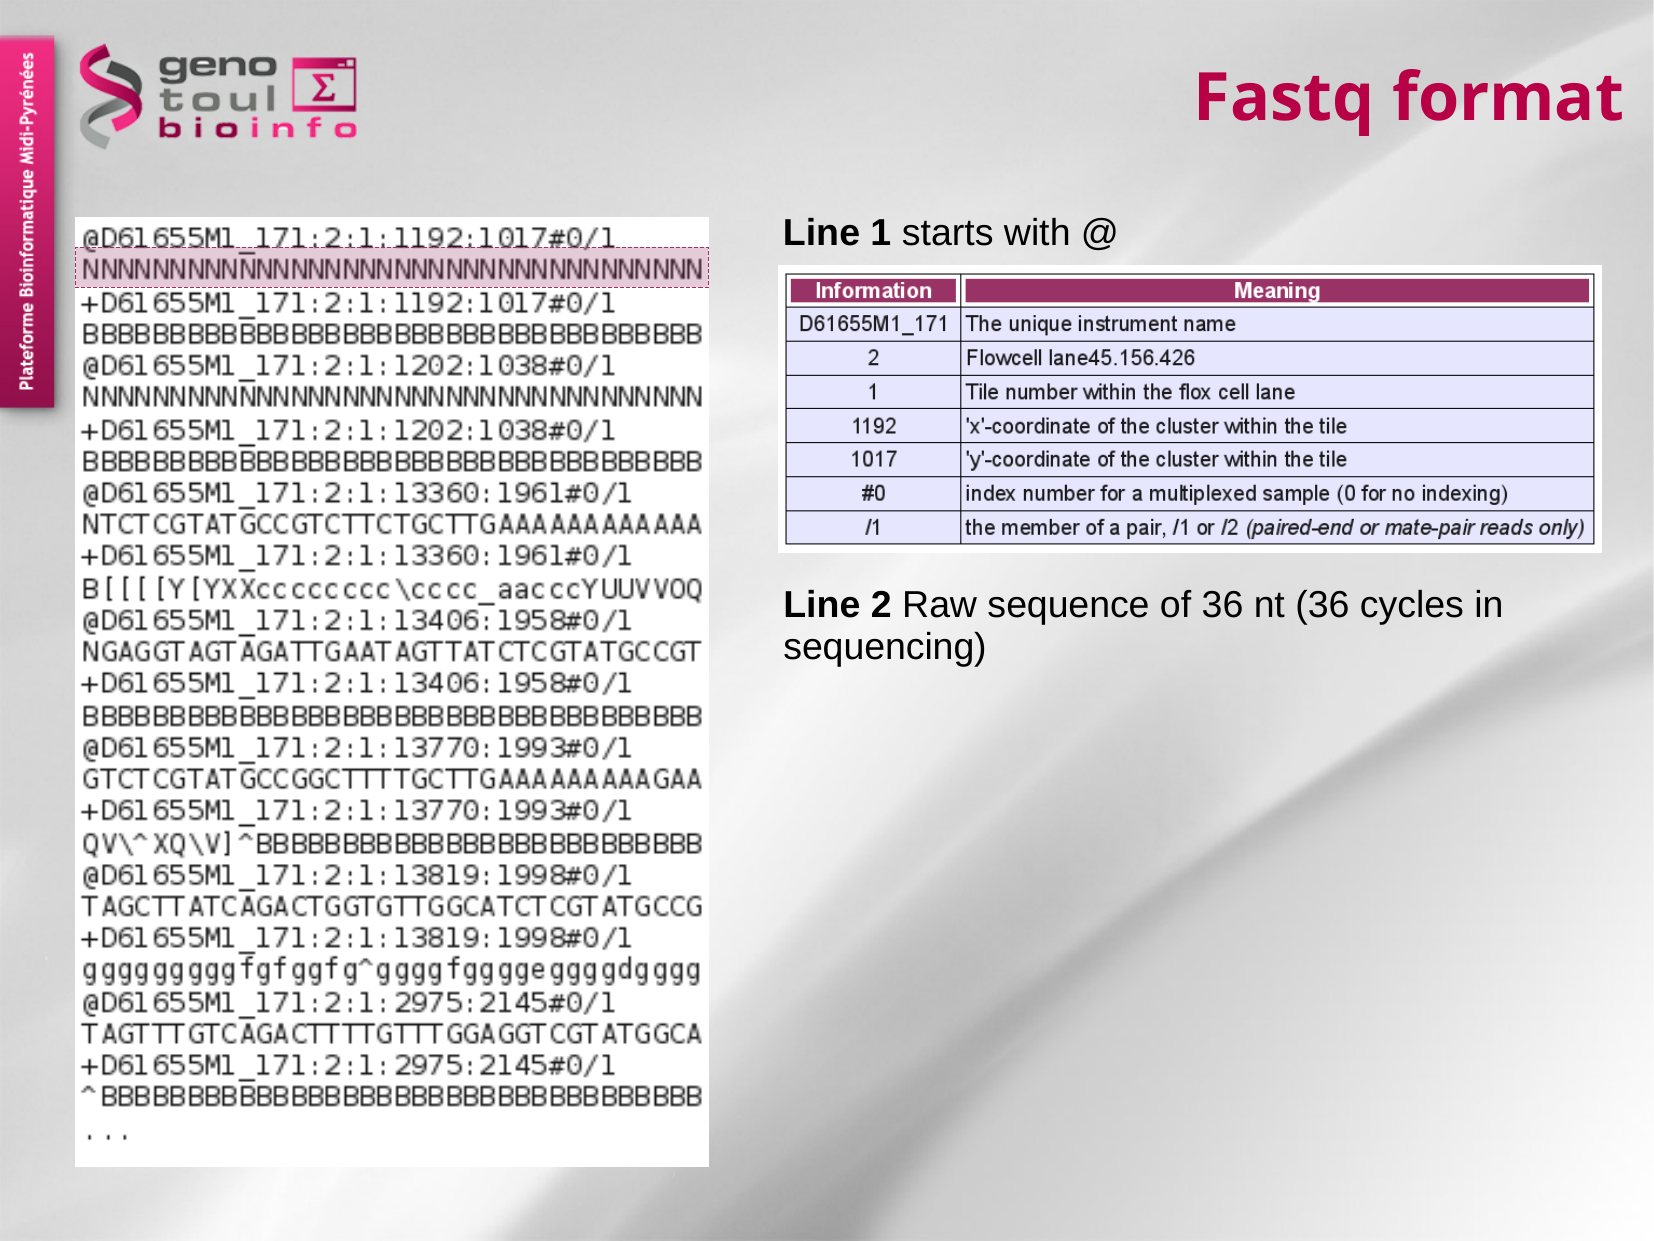

# Fastq format
Line 1 starts with @
Line 2 Raw sequence of 36 nt (36 cycles in sequencing)